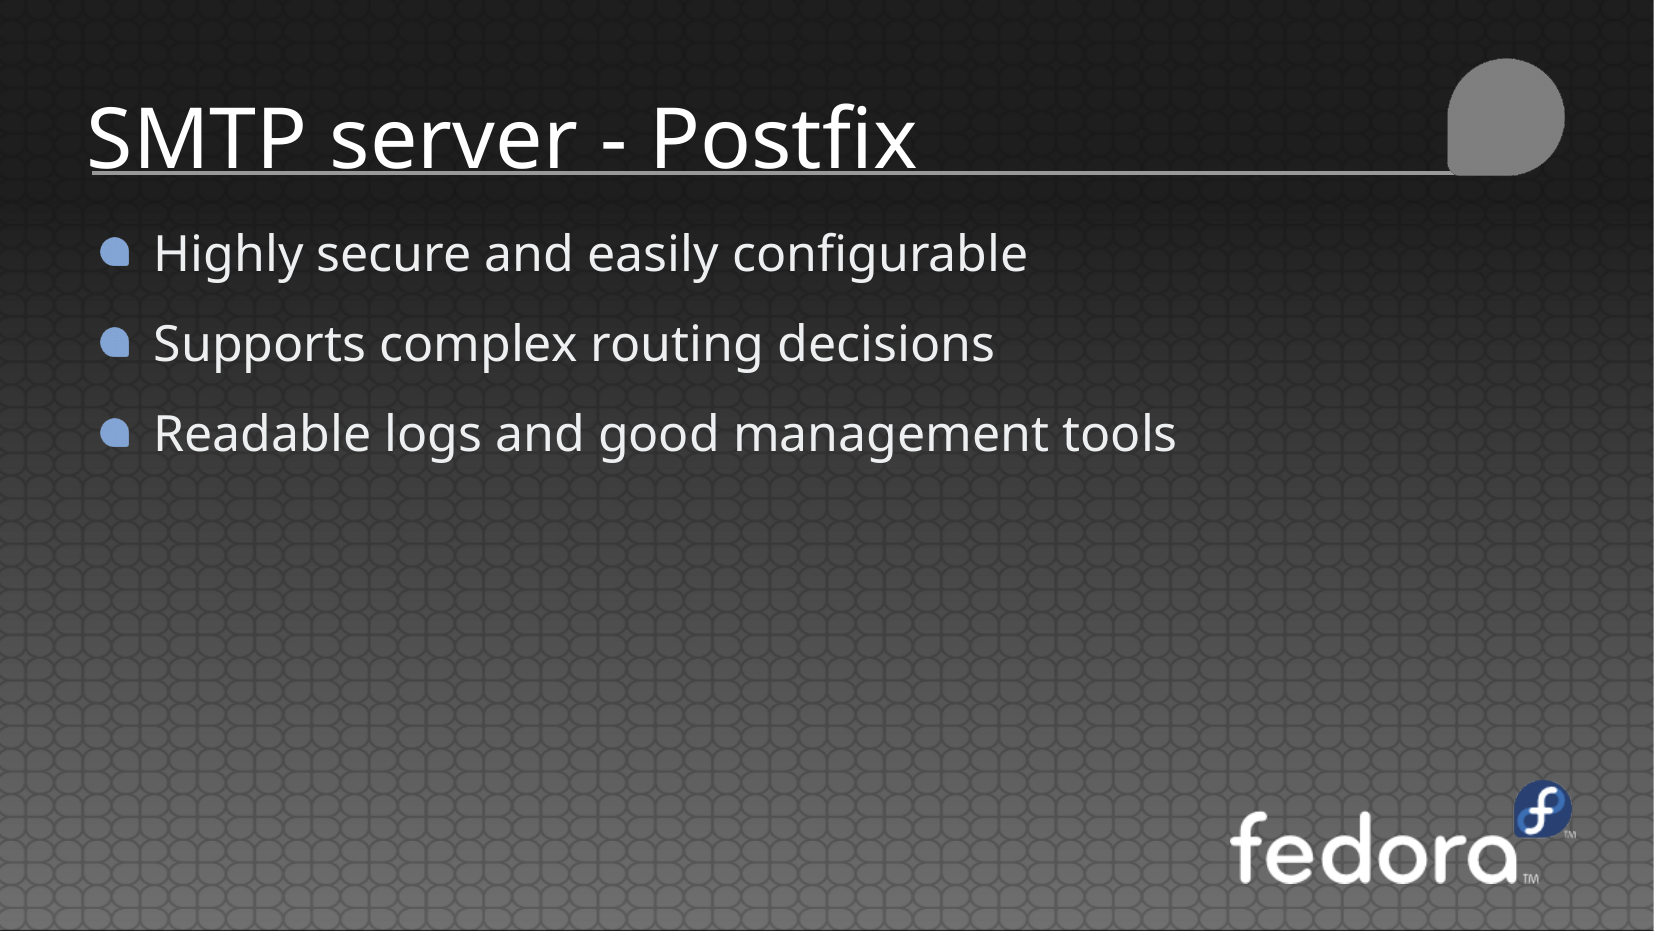

# SMTP server - Postfix
Highly secure and easily configurable
Supports complex routing decisions
Readable logs and good management tools